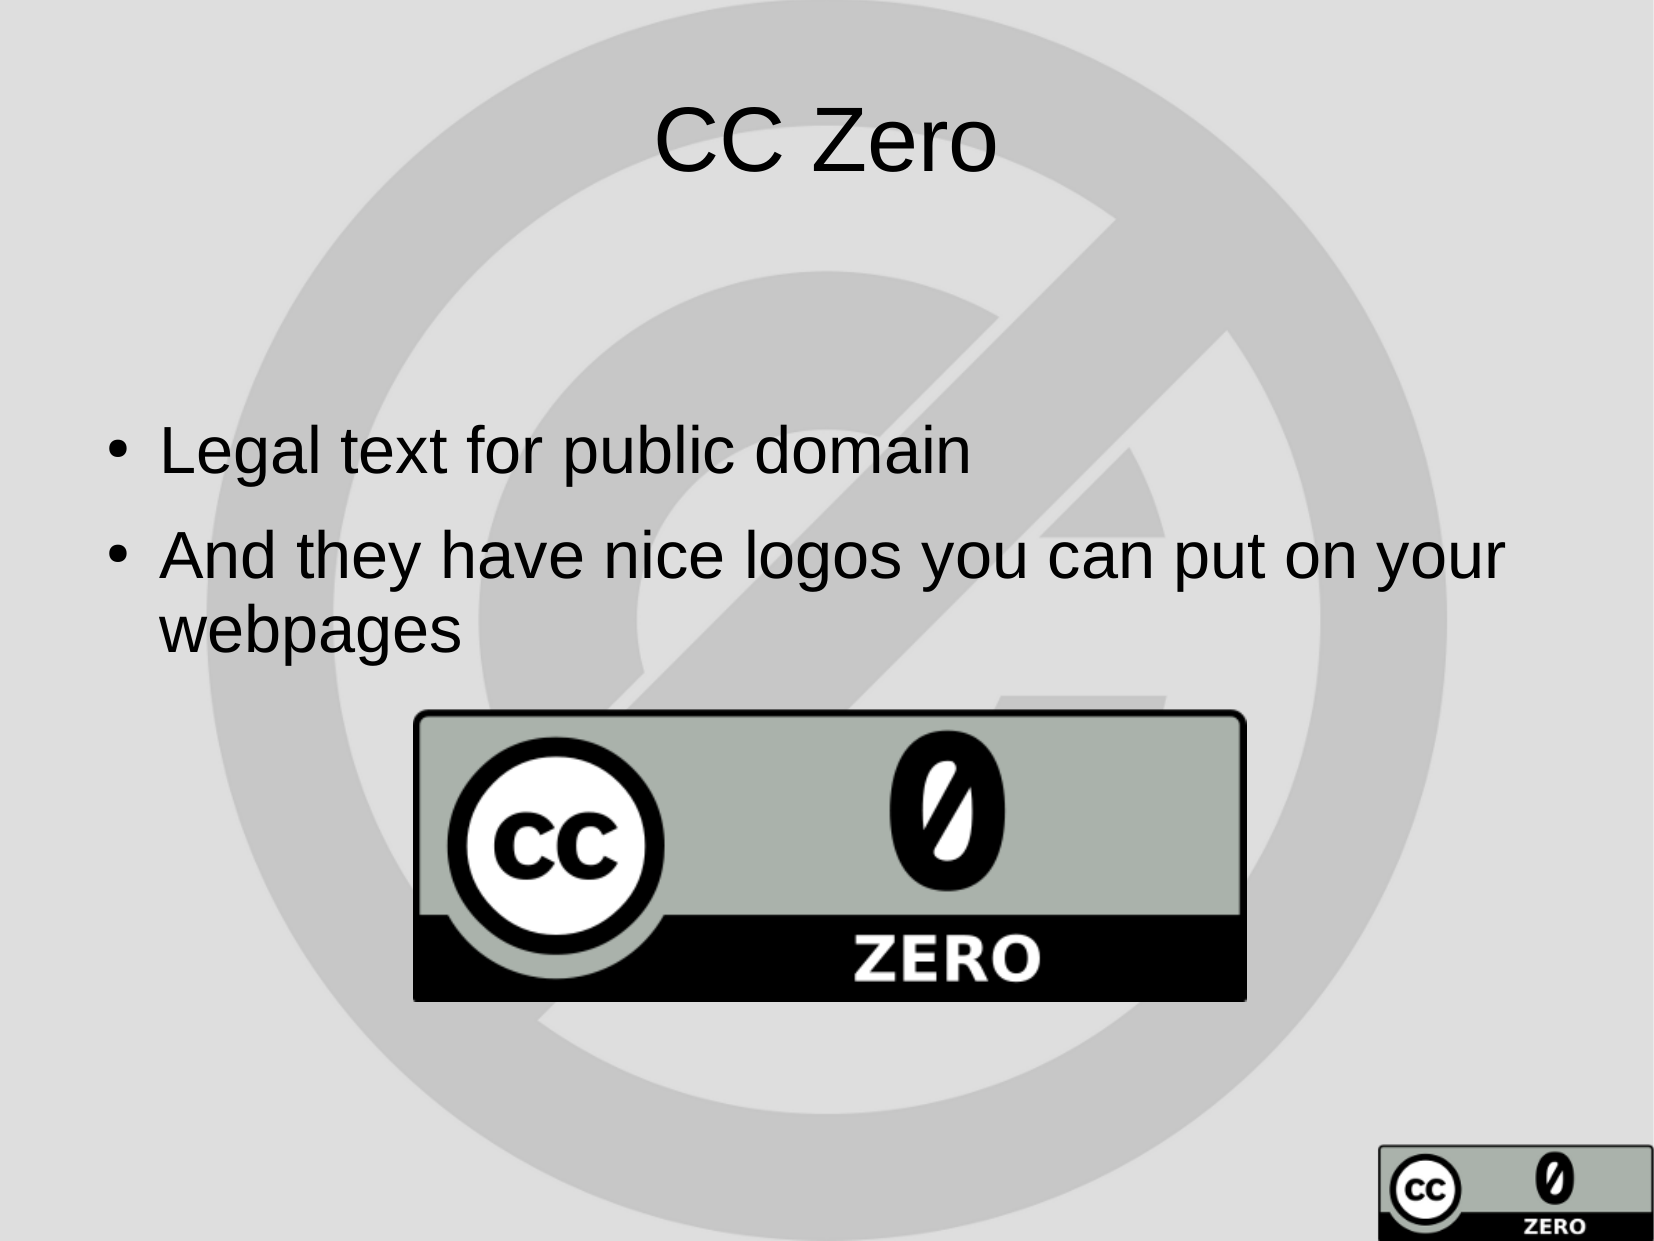

# CC Zero
Legal text for public domain
And they have nice logos you can put on your webpages